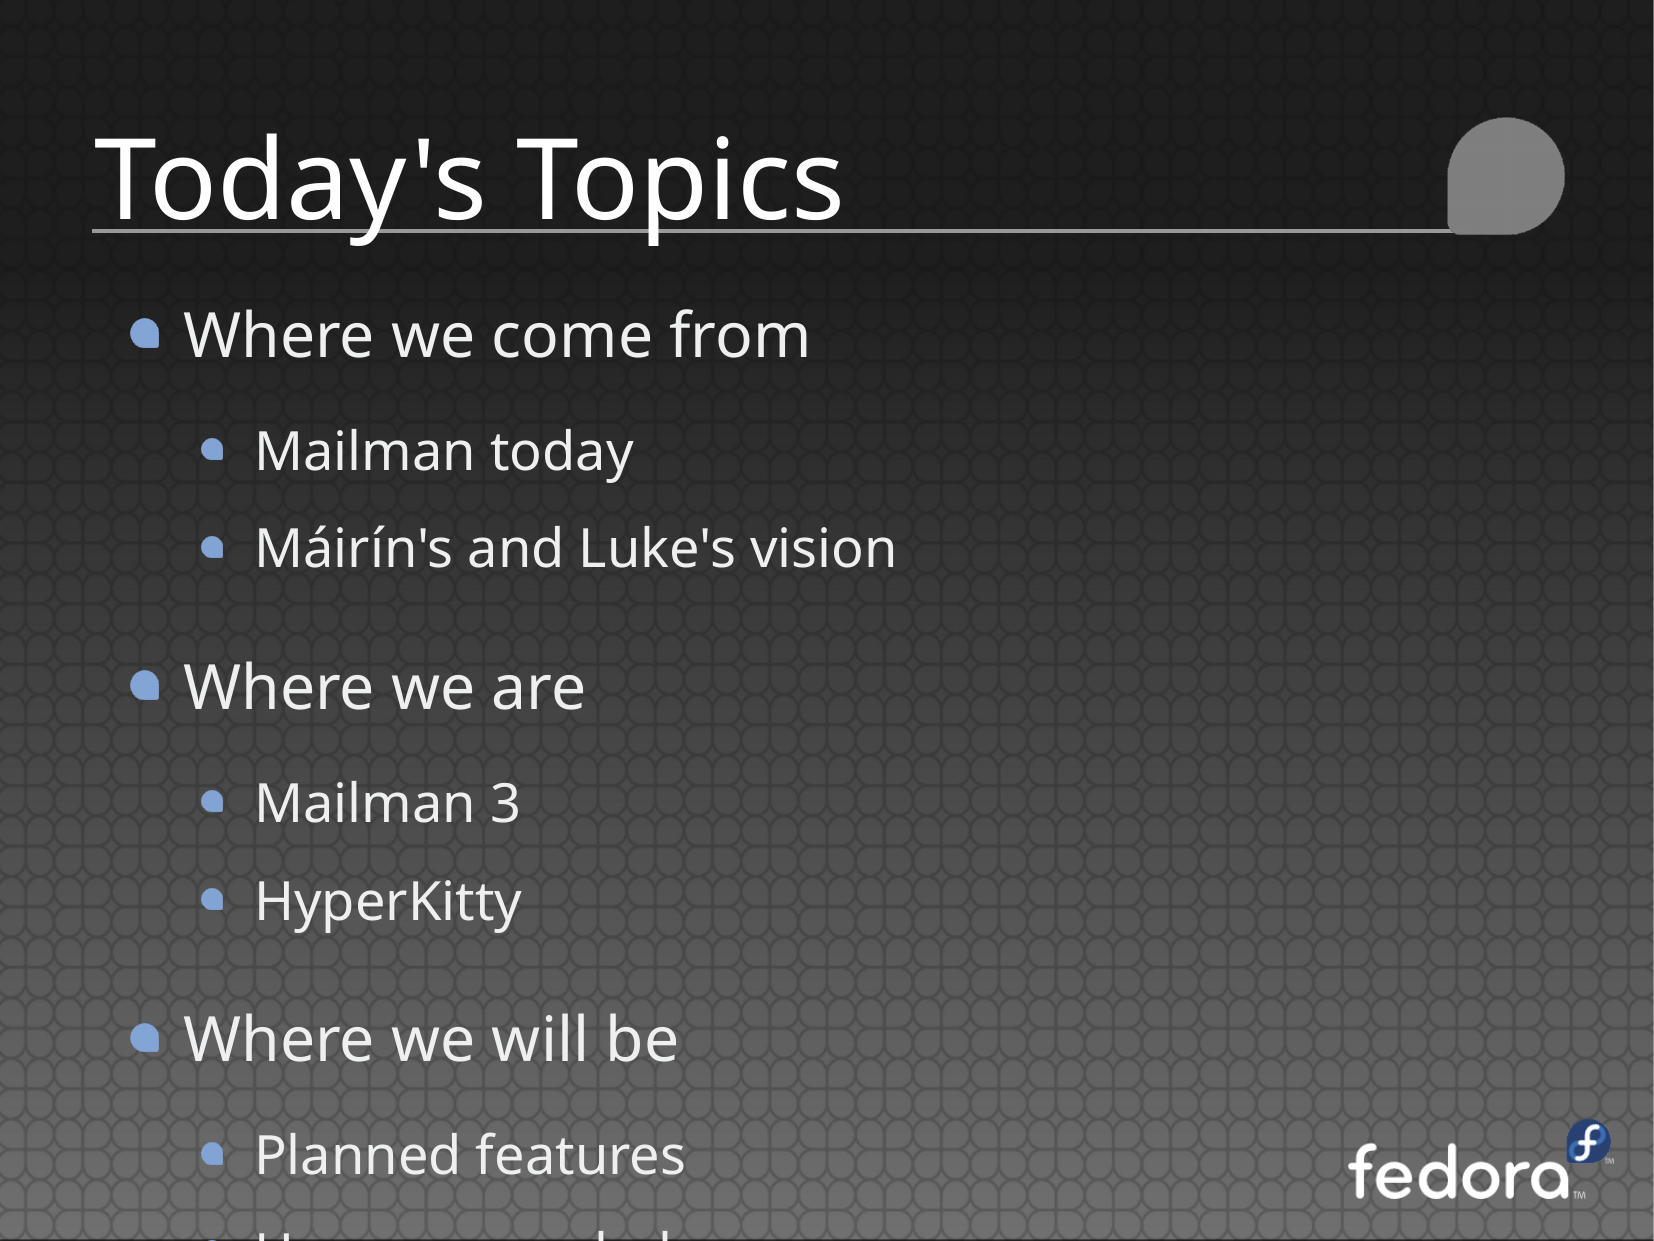

# Today's Topics
Where we come from
Mailman today
Máirín's and Luke's vision
Where we are
Mailman 3
HyperKitty
Where we will be
Planned features
How you can help